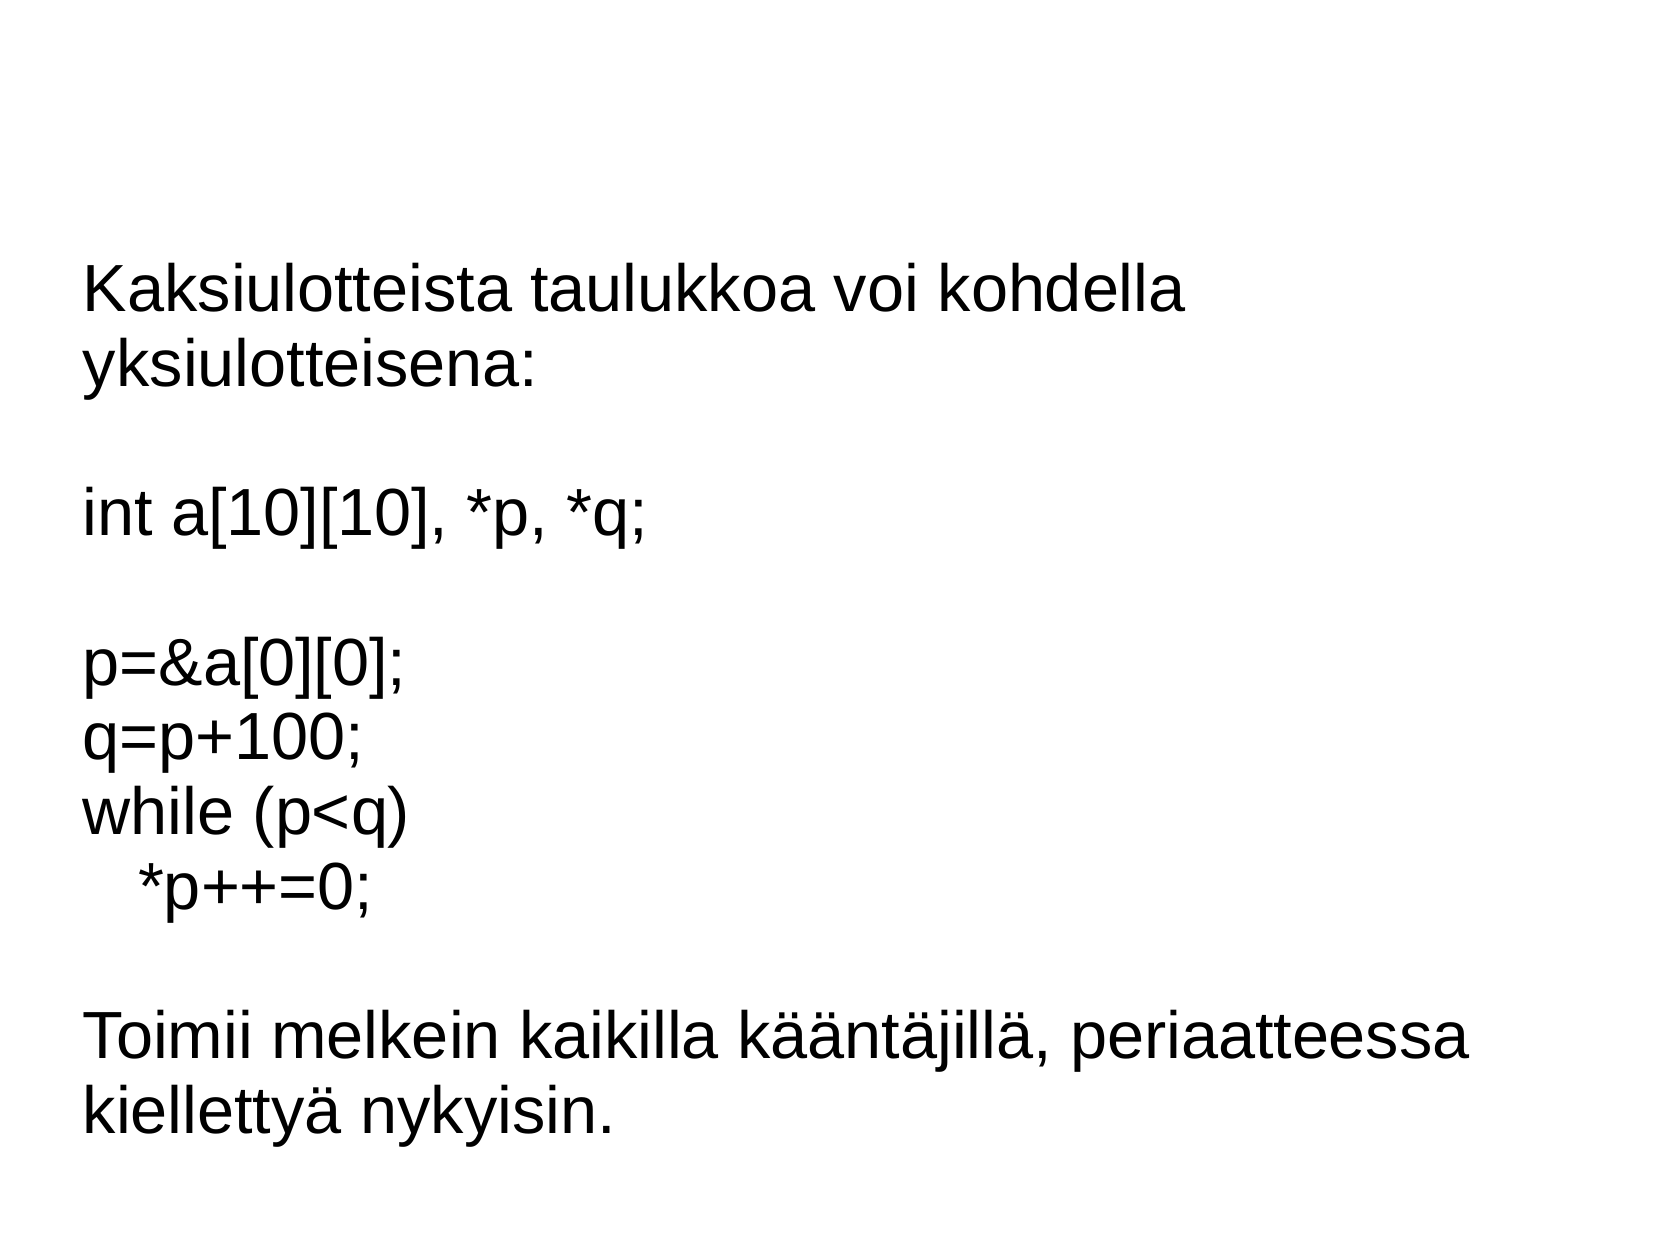

Kaksiulotteista taulukkoa voi kohdella yksiulotteisena:
int a[10][10], *p, *q;
p=&a[0][0];
q=p+100;
while (p<q)
 *p++=0;
Toimii melkein kaikilla kääntäjillä, periaatteessa kiellettyä nykyisin.